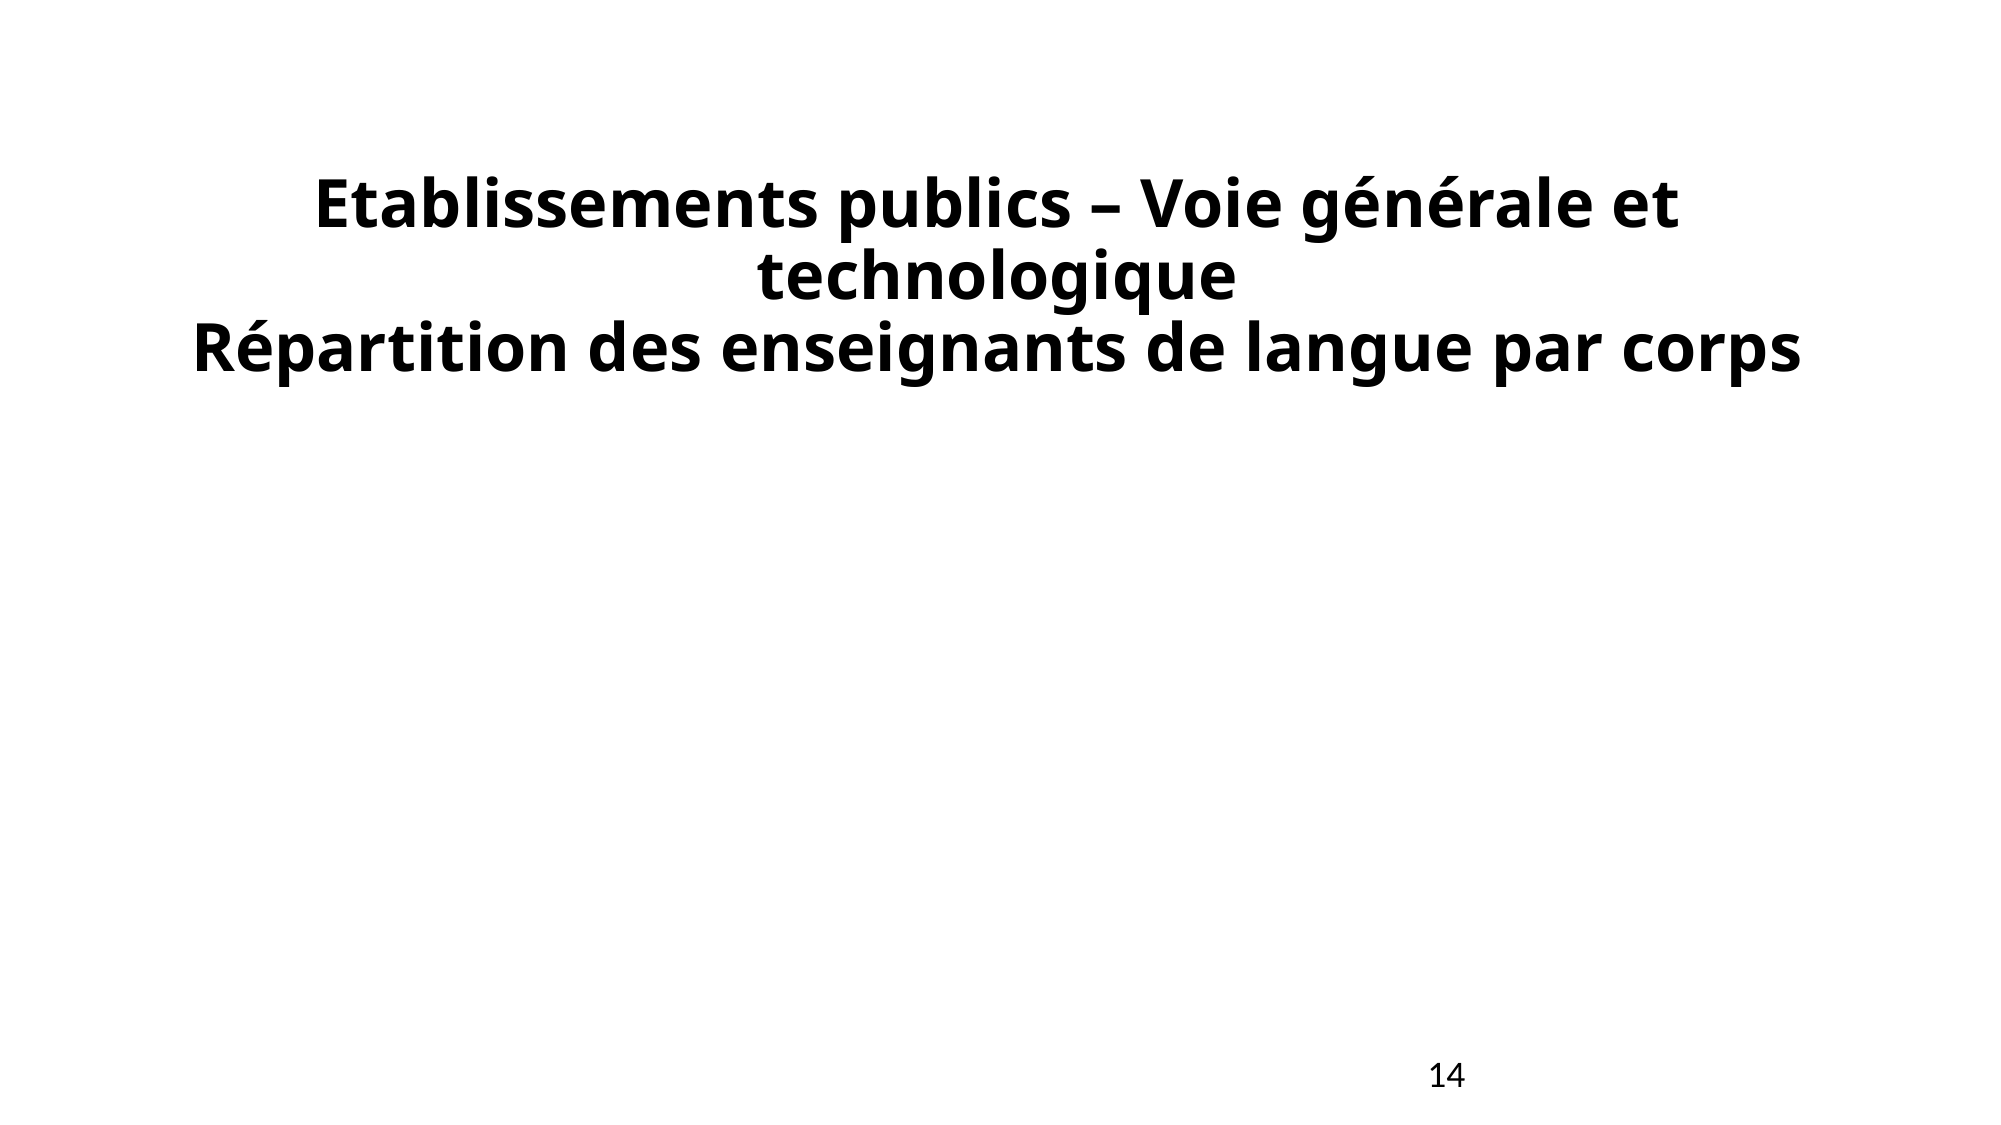

# Etablissements publics – Voie générale et technologique Répartition des enseignants de langue par corps
### Chart
| Category | |